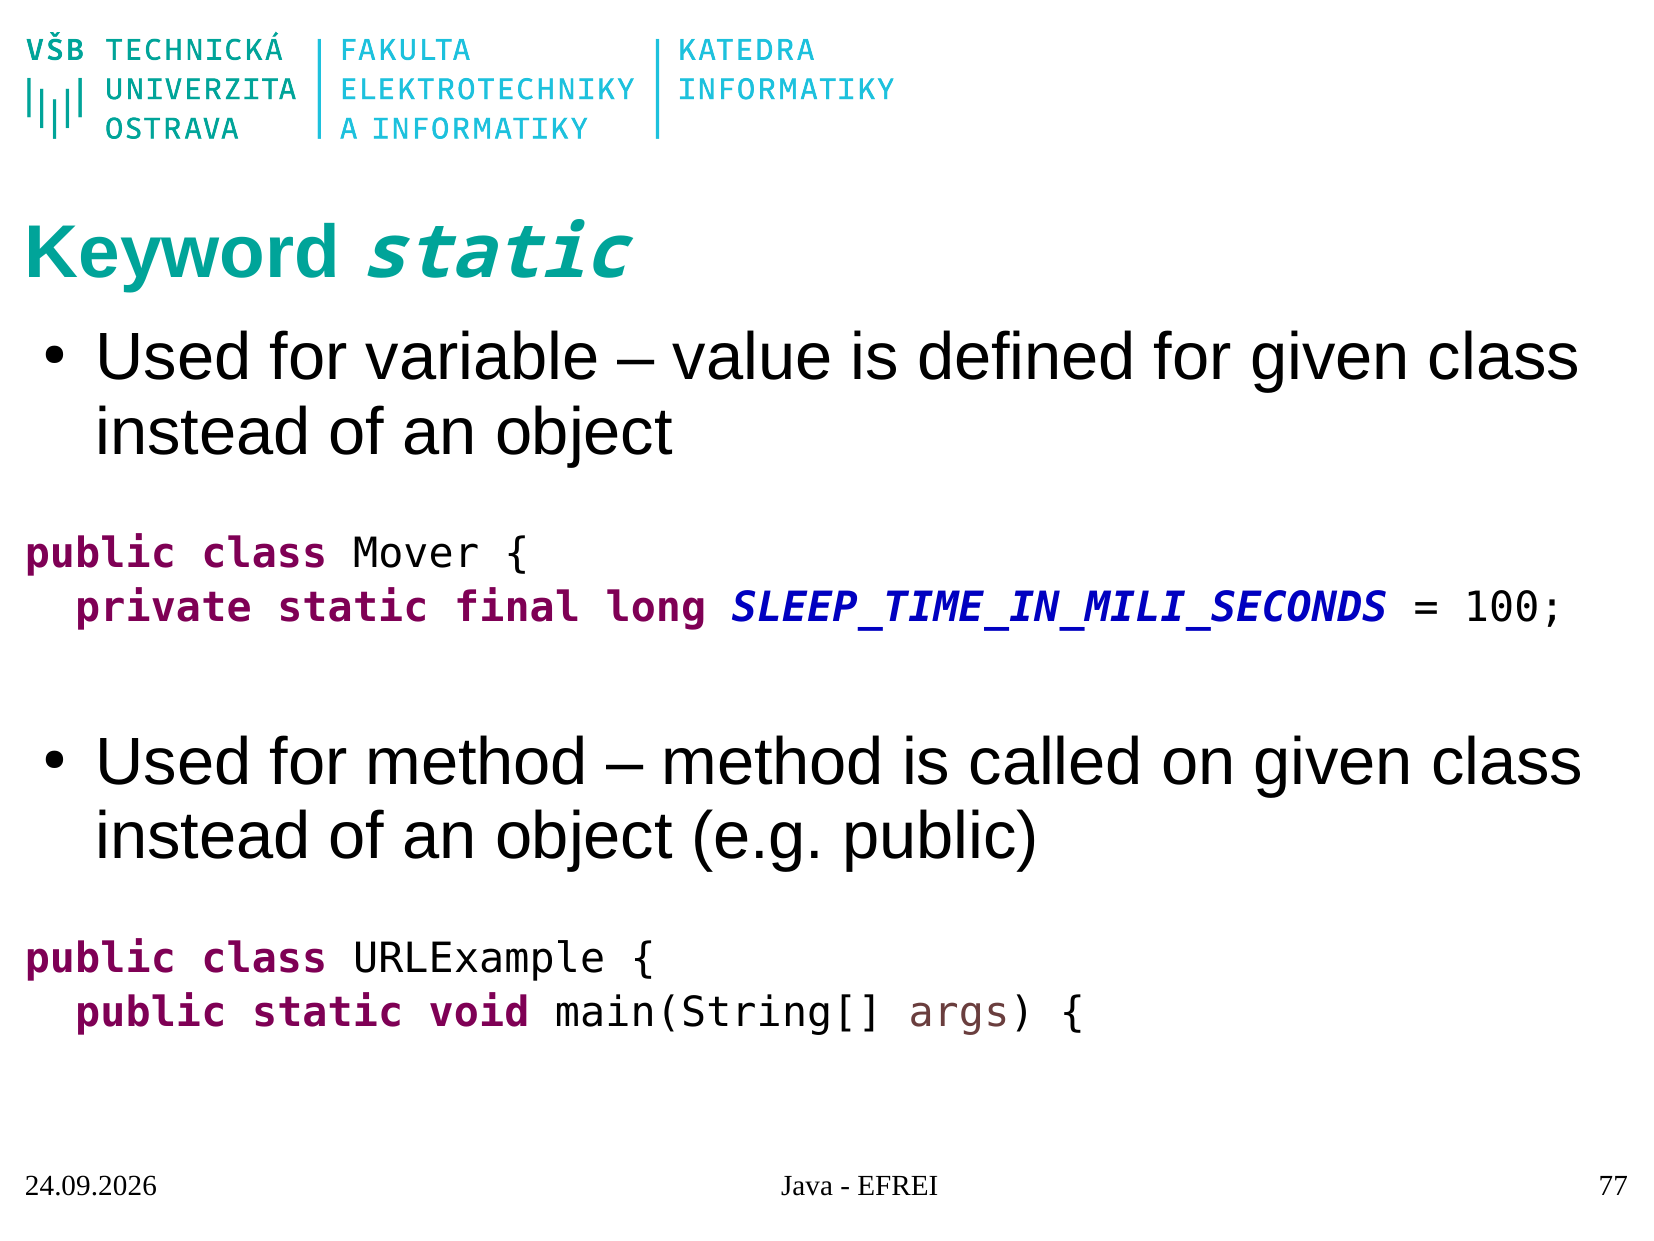

# Keyword static
Used for variable – value is defined for given class instead of an object
public class Mover {
 private static final long SLEEP_TIME_IN_MILI_SECONDS = 100;
Used for method – method is called on given class instead of an object (e.g. public)
public class URLExample {
 public static void main(String[] args) {
Java - EFREI
77